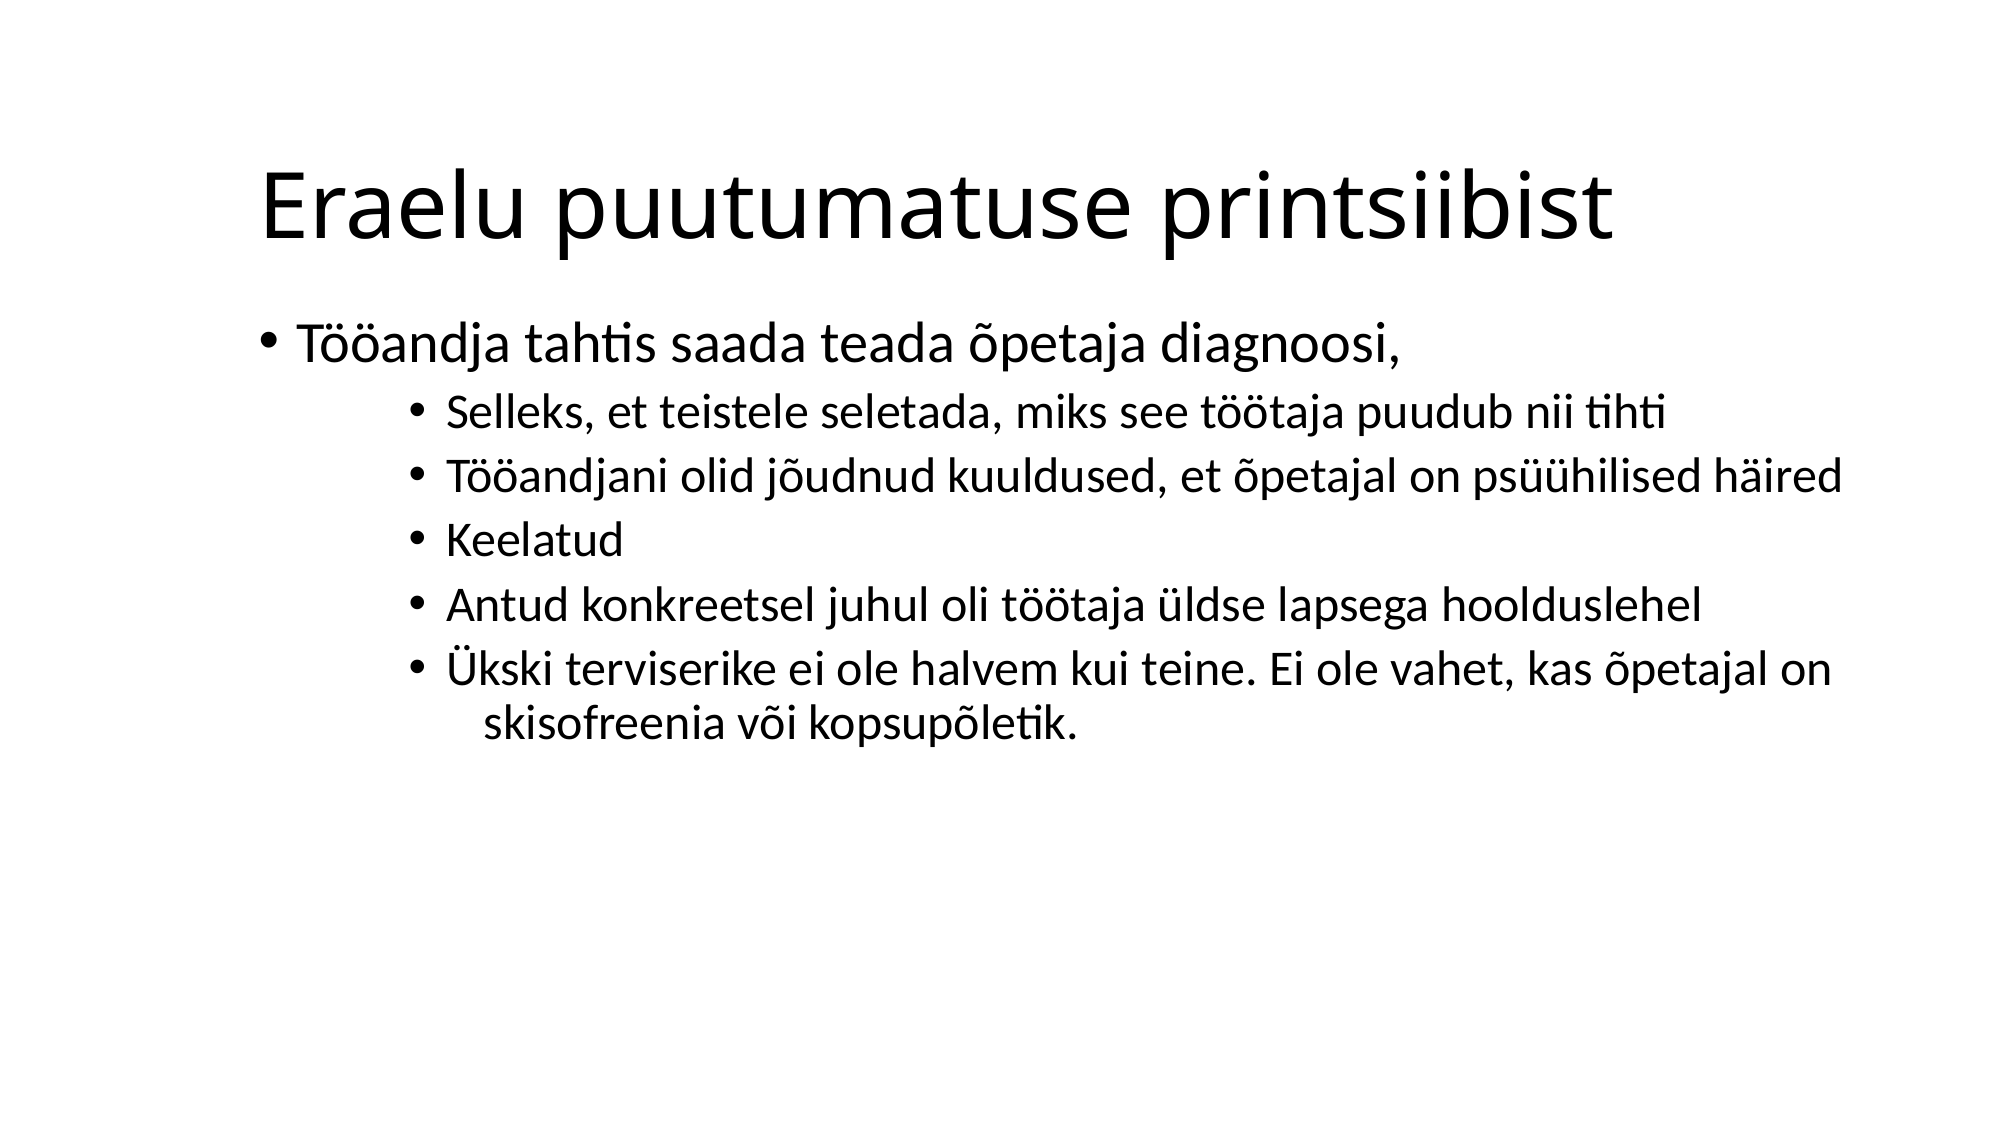

# Eraelu puutumatuse printsiibist
Tööandja tahtis saada teada õpetaja diagnoosi,
Selleks, et teistele seletada, miks see töötaja puudub nii tihti
Tööandjani olid jõudnud kuuldused, et õpetajal on psüühilised häired
Keelatud
Antud konkreetsel juhul oli töötaja üldse lapsega hoolduslehel
Ükski terviserike ei ole halvem kui teine. Ei ole vahet, kas õpetajal on skisofreenia või kopsupõletik.